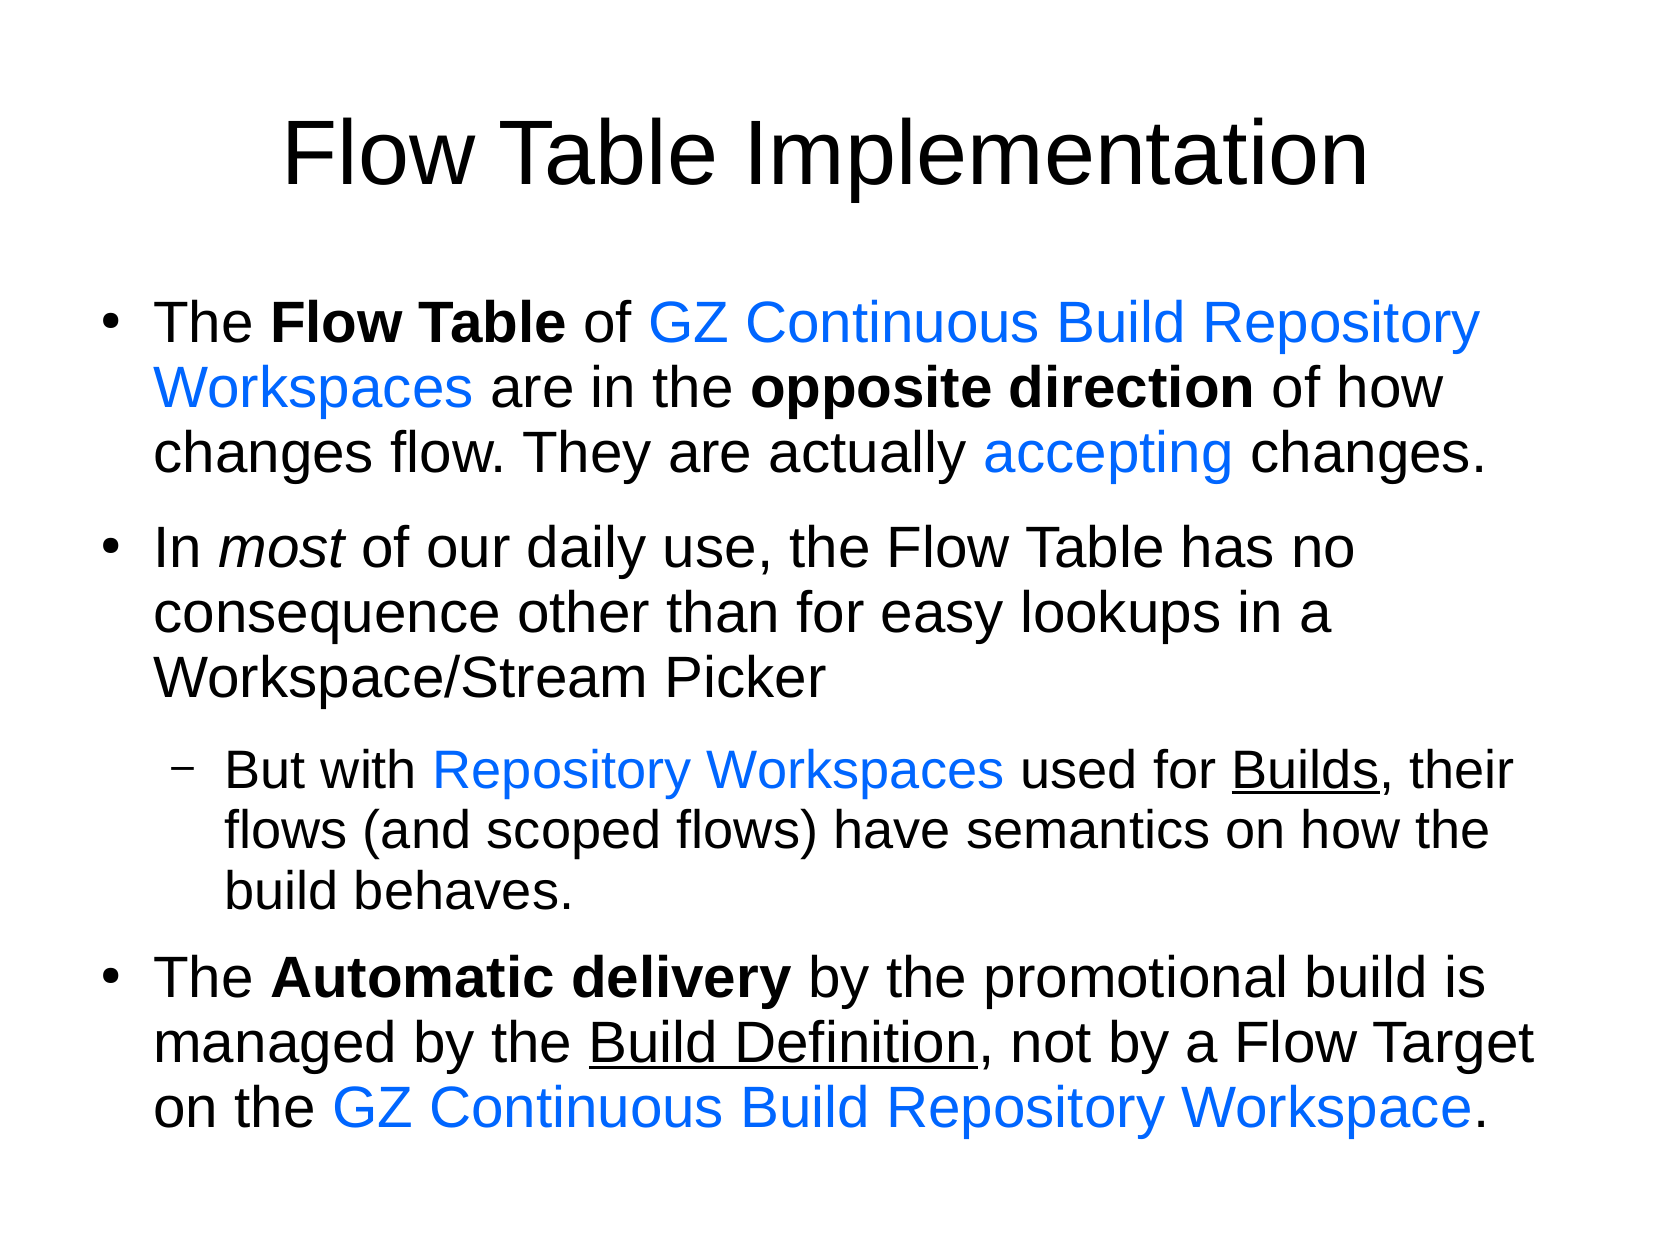

# Flow Table Implementation
The Flow Table of GZ Continuous Build Repository Workspaces are in the opposite direction of how changes flow. They are actually accepting changes.
In most of our daily use, the Flow Table has no consequence other than for easy lookups in a Workspace/Stream Picker
But with Repository Workspaces used for Builds, their flows (and scoped flows) have semantics on how the build behaves.
The Automatic delivery by the promotional build is managed by the Build Definition, not by a Flow Target on the GZ Continuous Build Repository Workspace.